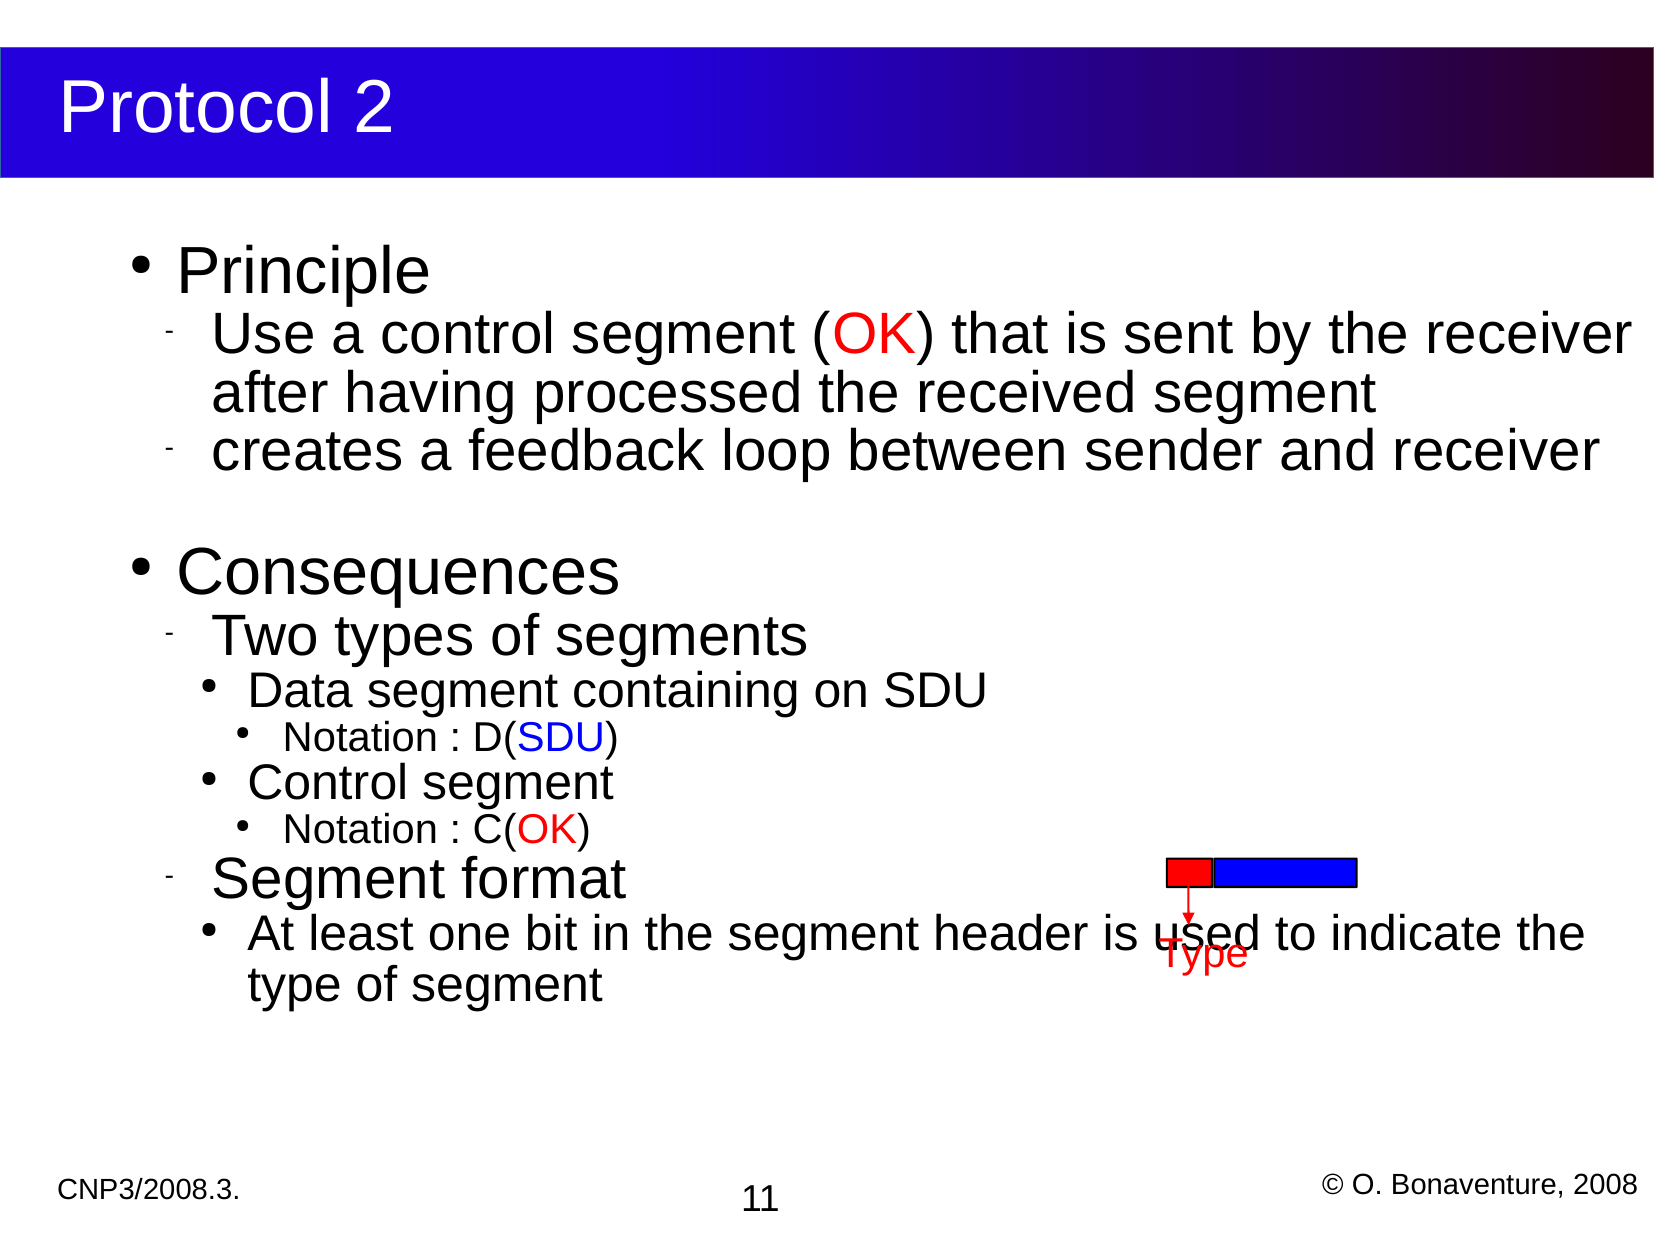

# Protocol 2
Principle
Use a control segment (OK) that is sent by the receiver after having processed the received segment
creates a feedback loop between sender and receiver
Consequences
Two types of segments
Data segment containing on SDU
Notation : D(SDU)
Control segment
Notation : C(OK)
Segment format
At least one bit in the segment header is used to indicate the type of segment
Type
© O. Bonaventure, 2008
CNP3/2008.3.